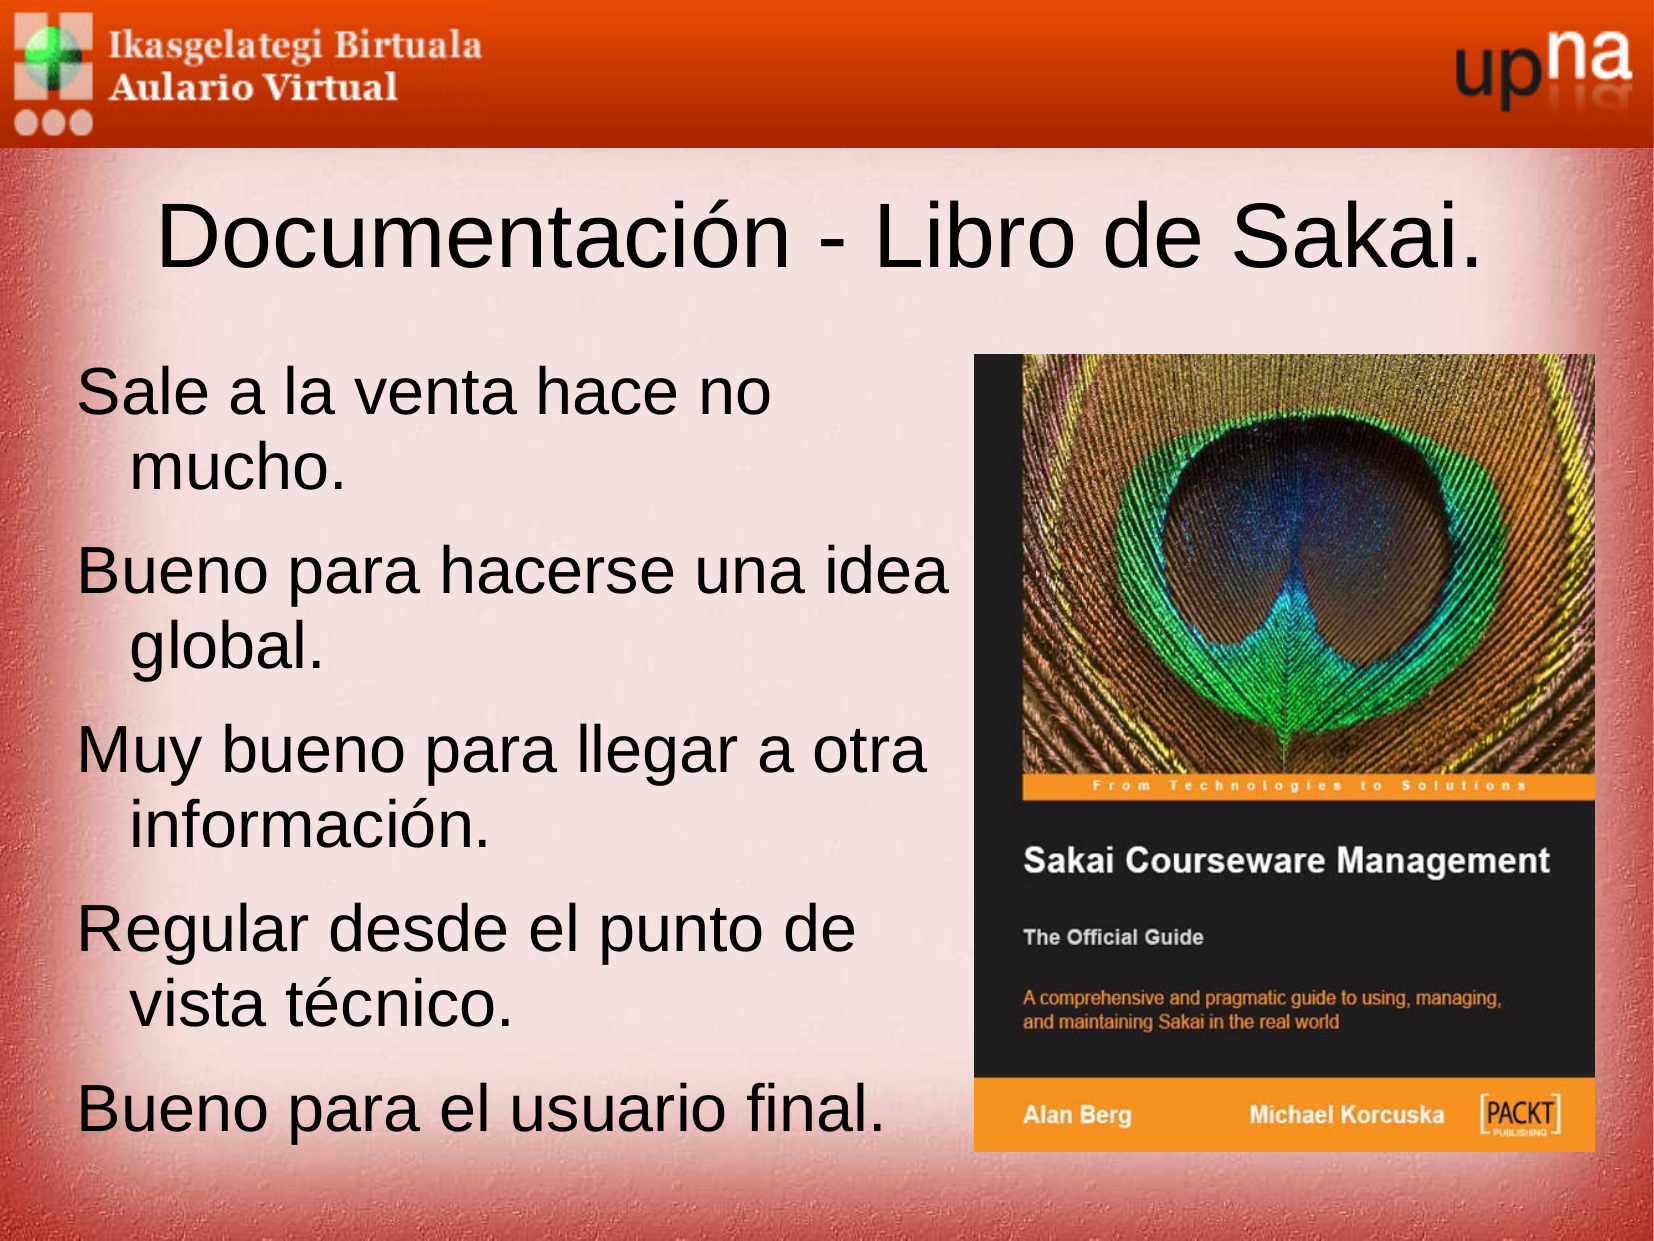

# Documentación - Libro de Sakai.
Sale a la venta hace no mucho.
Bueno para hacerse una idea global.
Muy bueno para llegar a otra información.
Regular desde el punto de vista técnico.
Bueno para el usuario final.